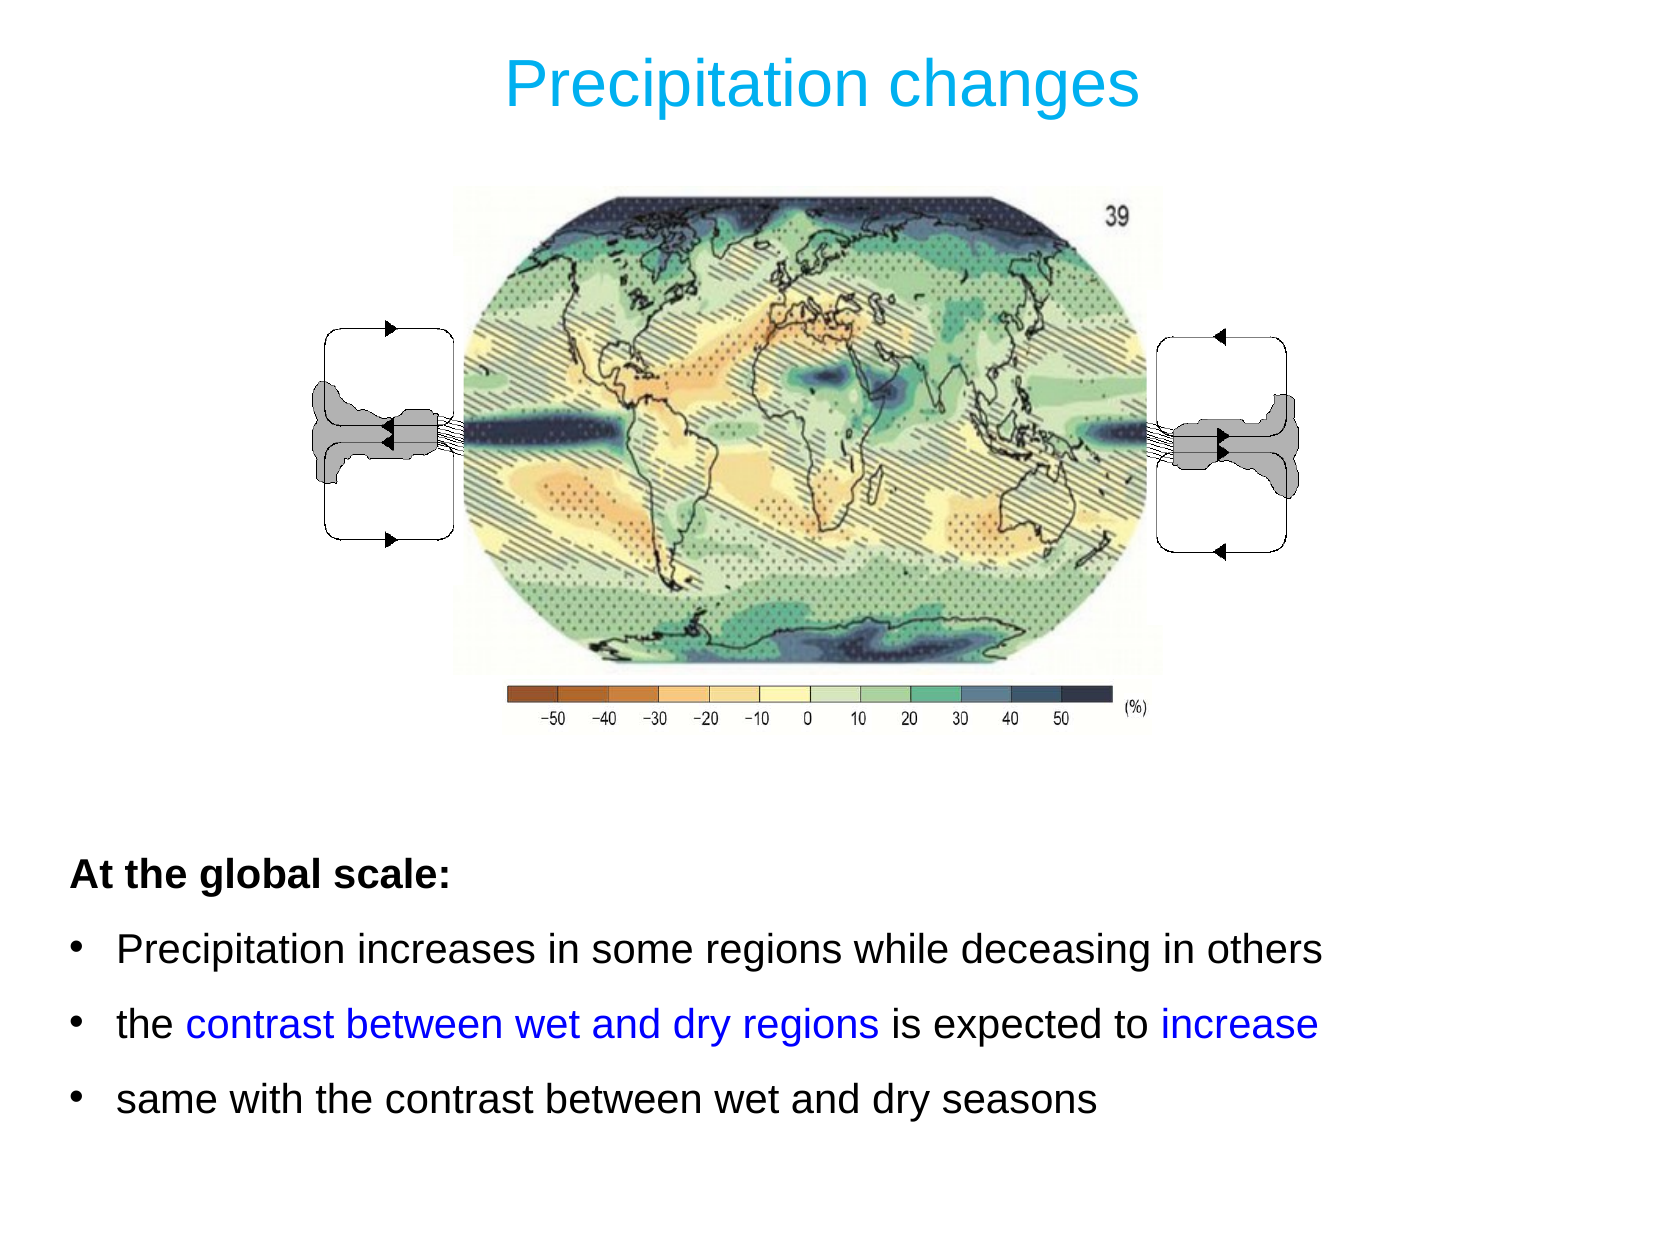

Precipitation changes
At the global scale:
Precipitation increases in some regions while deceasing in others
the contrast between wet and dry regions is expected to increase
same with the contrast between wet and dry seasons